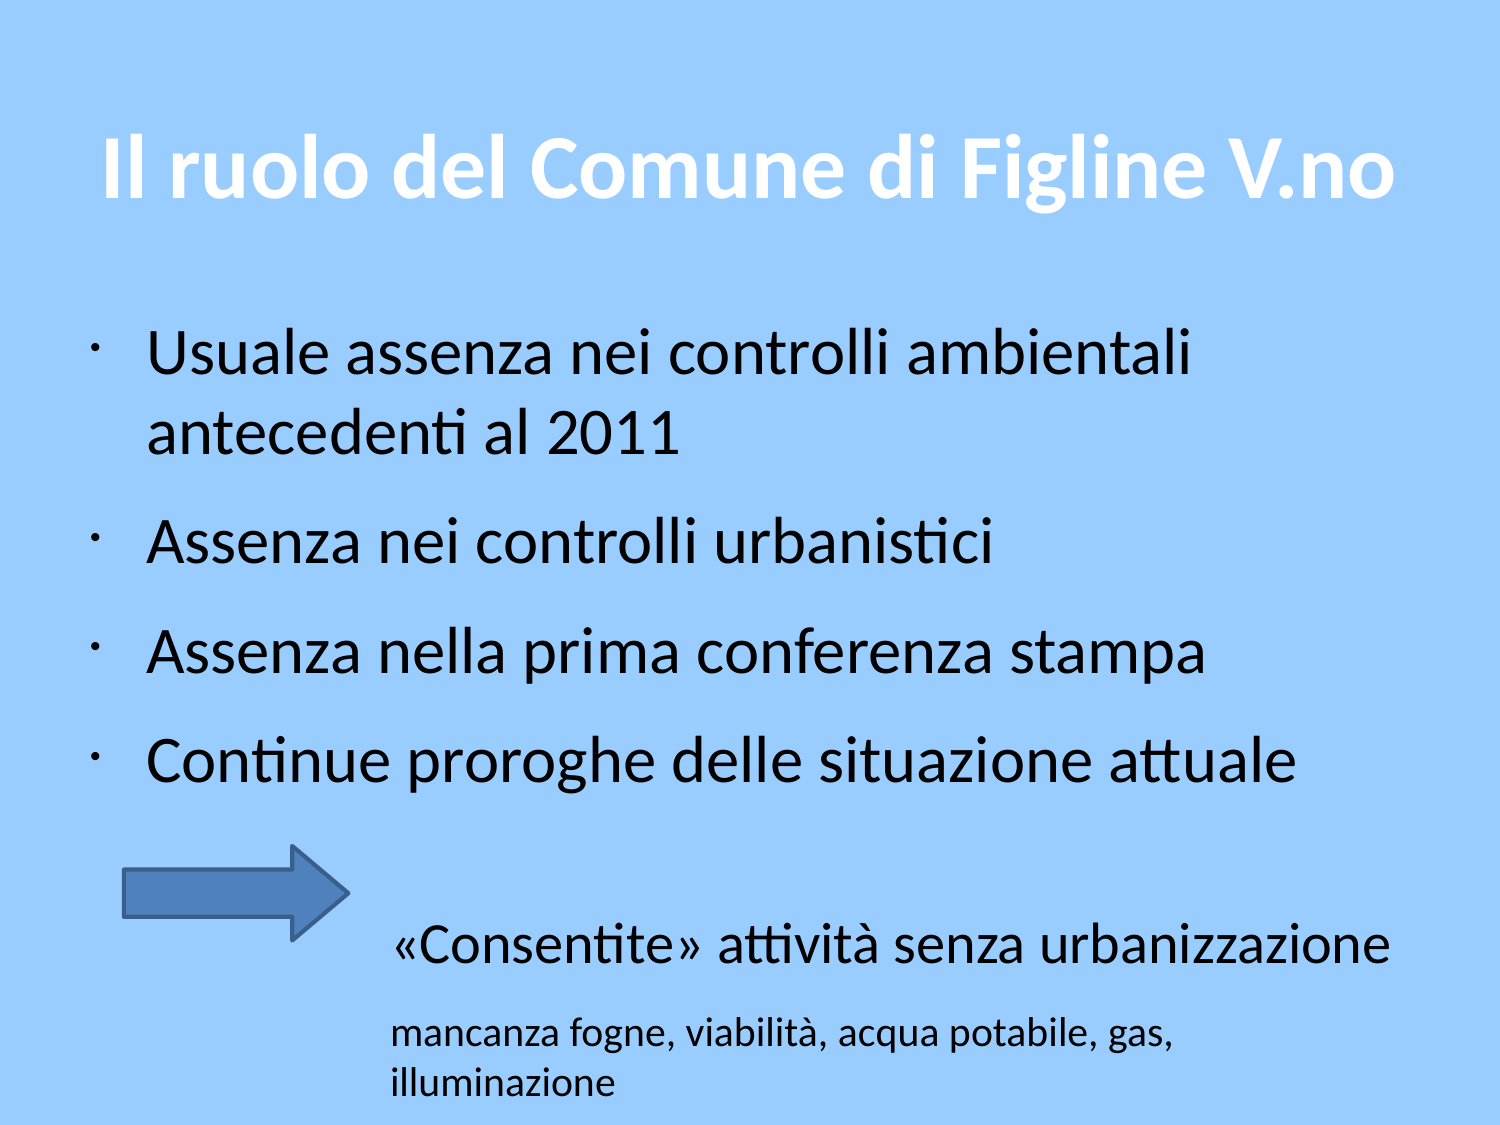

# Il ruolo del Comune di Figline V.no
Usuale assenza nei controlli ambientali antecedenti al 2011
Assenza nei controlli urbanistici
Assenza nella prima conferenza stampa
Continue proroghe delle situazione attuale
«Consentite» attività senza urbanizzazione
mancanza fogne, viabilità, acqua potabile, gas, illuminazione